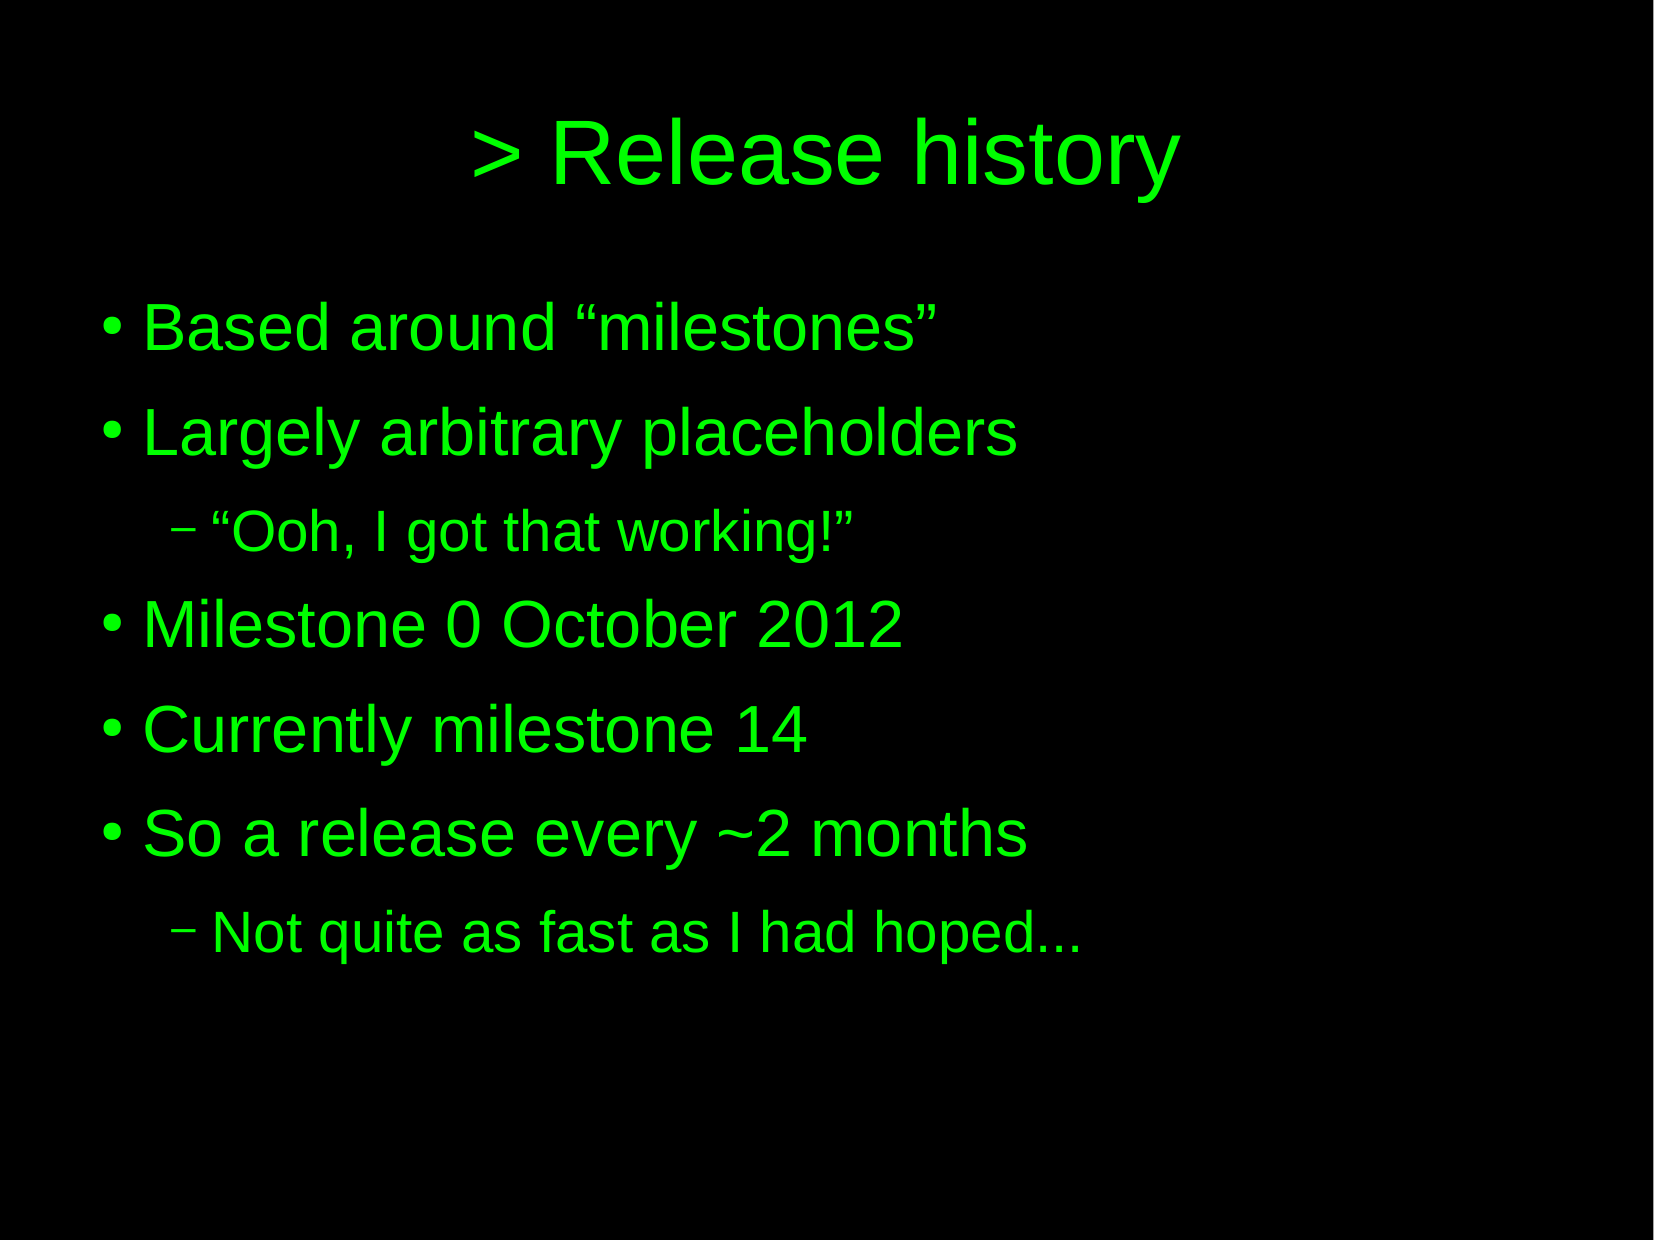

# > Release history
 Based around “milestones”
 Largely arbitrary placeholders
 “Ooh, I got that working!”
 Milestone 0 October 2012
 Currently milestone 14
 So a release every ~2 months
 Not quite as fast as I had hoped...